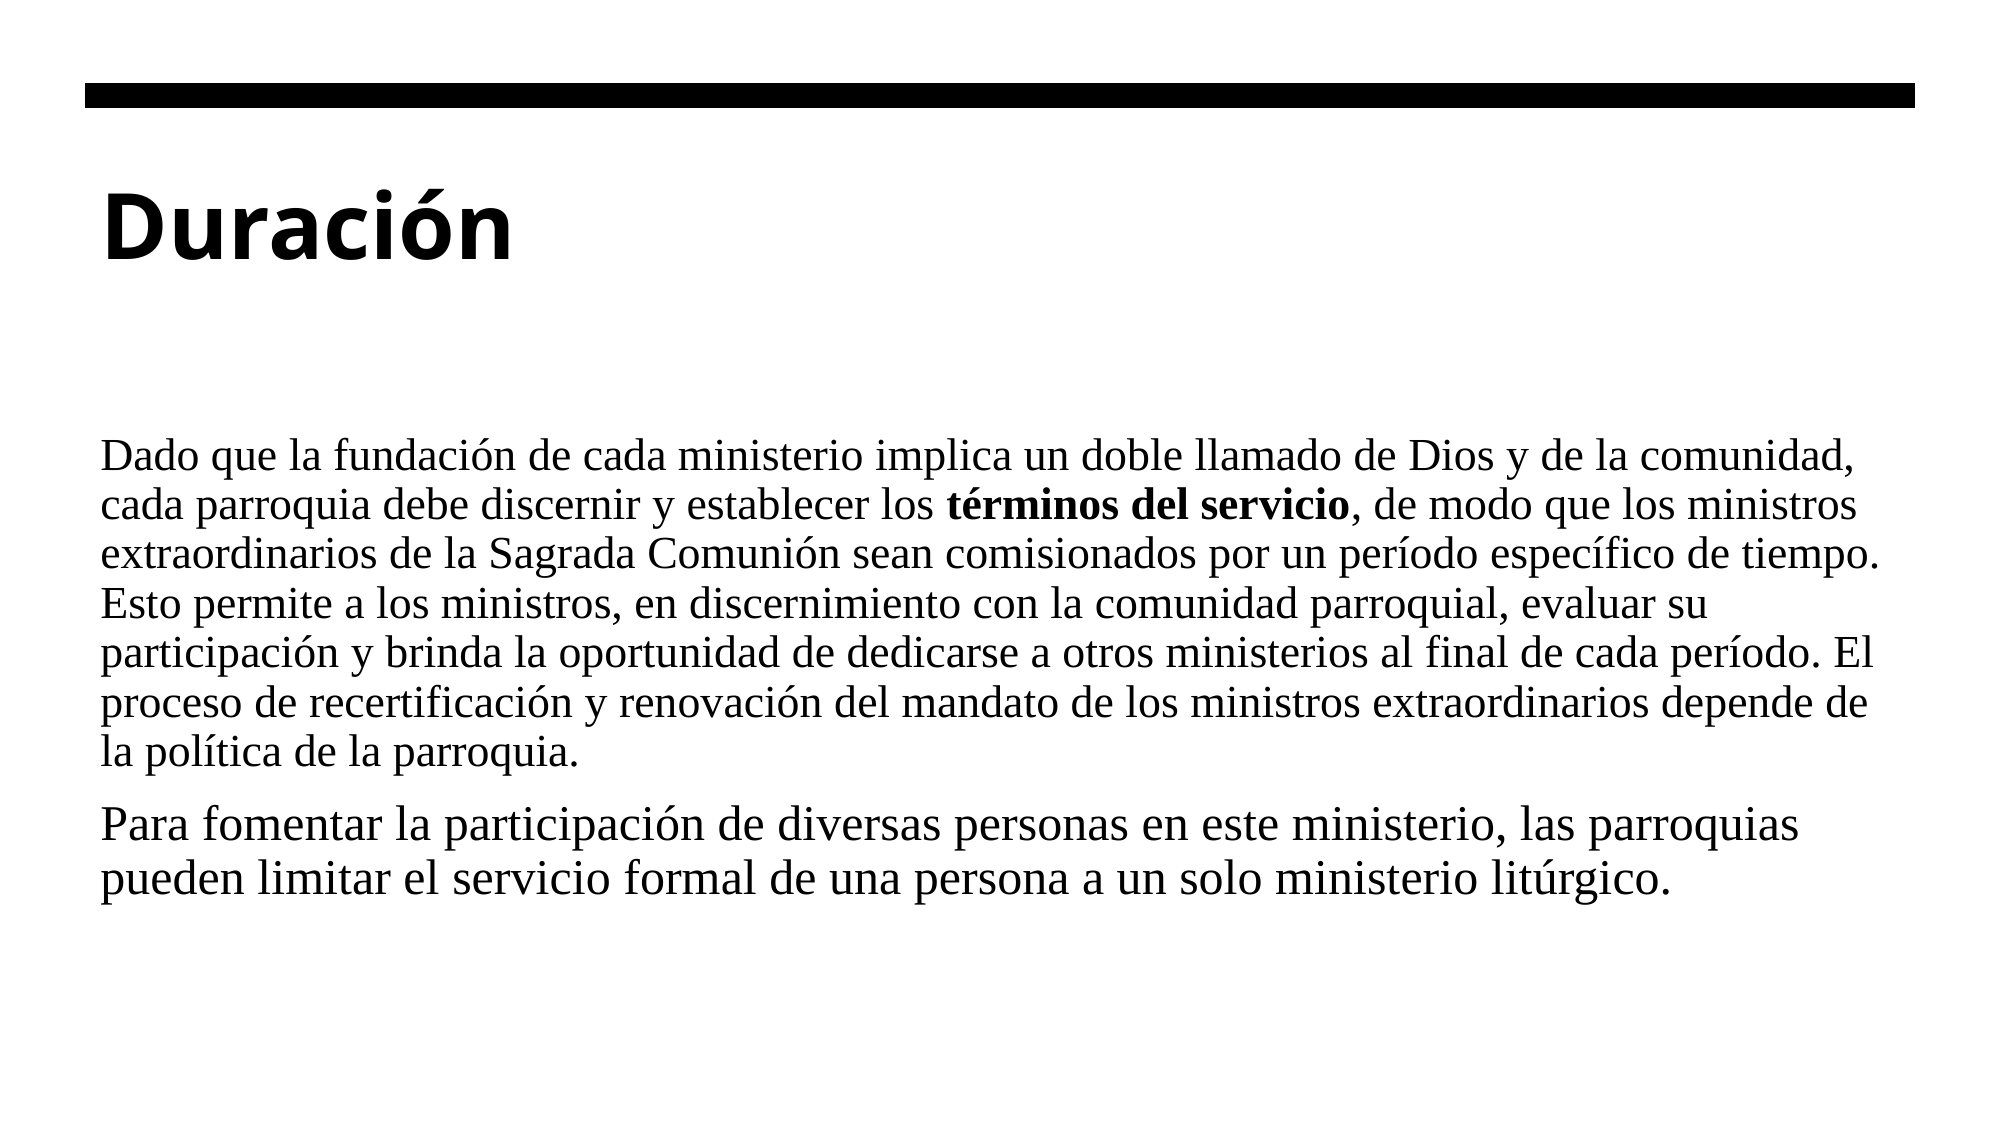

# Duración
Dado que la fundación de cada ministerio implica un doble llamado de Dios y de la comunidad, cada parroquia debe discernir y establecer los términos del servicio, de modo que los ministros extraordinarios de la Sagrada Comunión sean comisionados por un período específico de tiempo. Esto permite a los ministros, en discernimiento con la comunidad parroquial, evaluar su participación y brinda la oportunidad de dedicarse a otros ministerios al final de cada período. El proceso de recertificación y renovación del mandato de los ministros extraordinarios depende de la política de la parroquia.
Para fomentar la participación de diversas personas en este ministerio, las parroquias pueden limitar el servicio formal de una persona a un solo ministerio litúrgico.